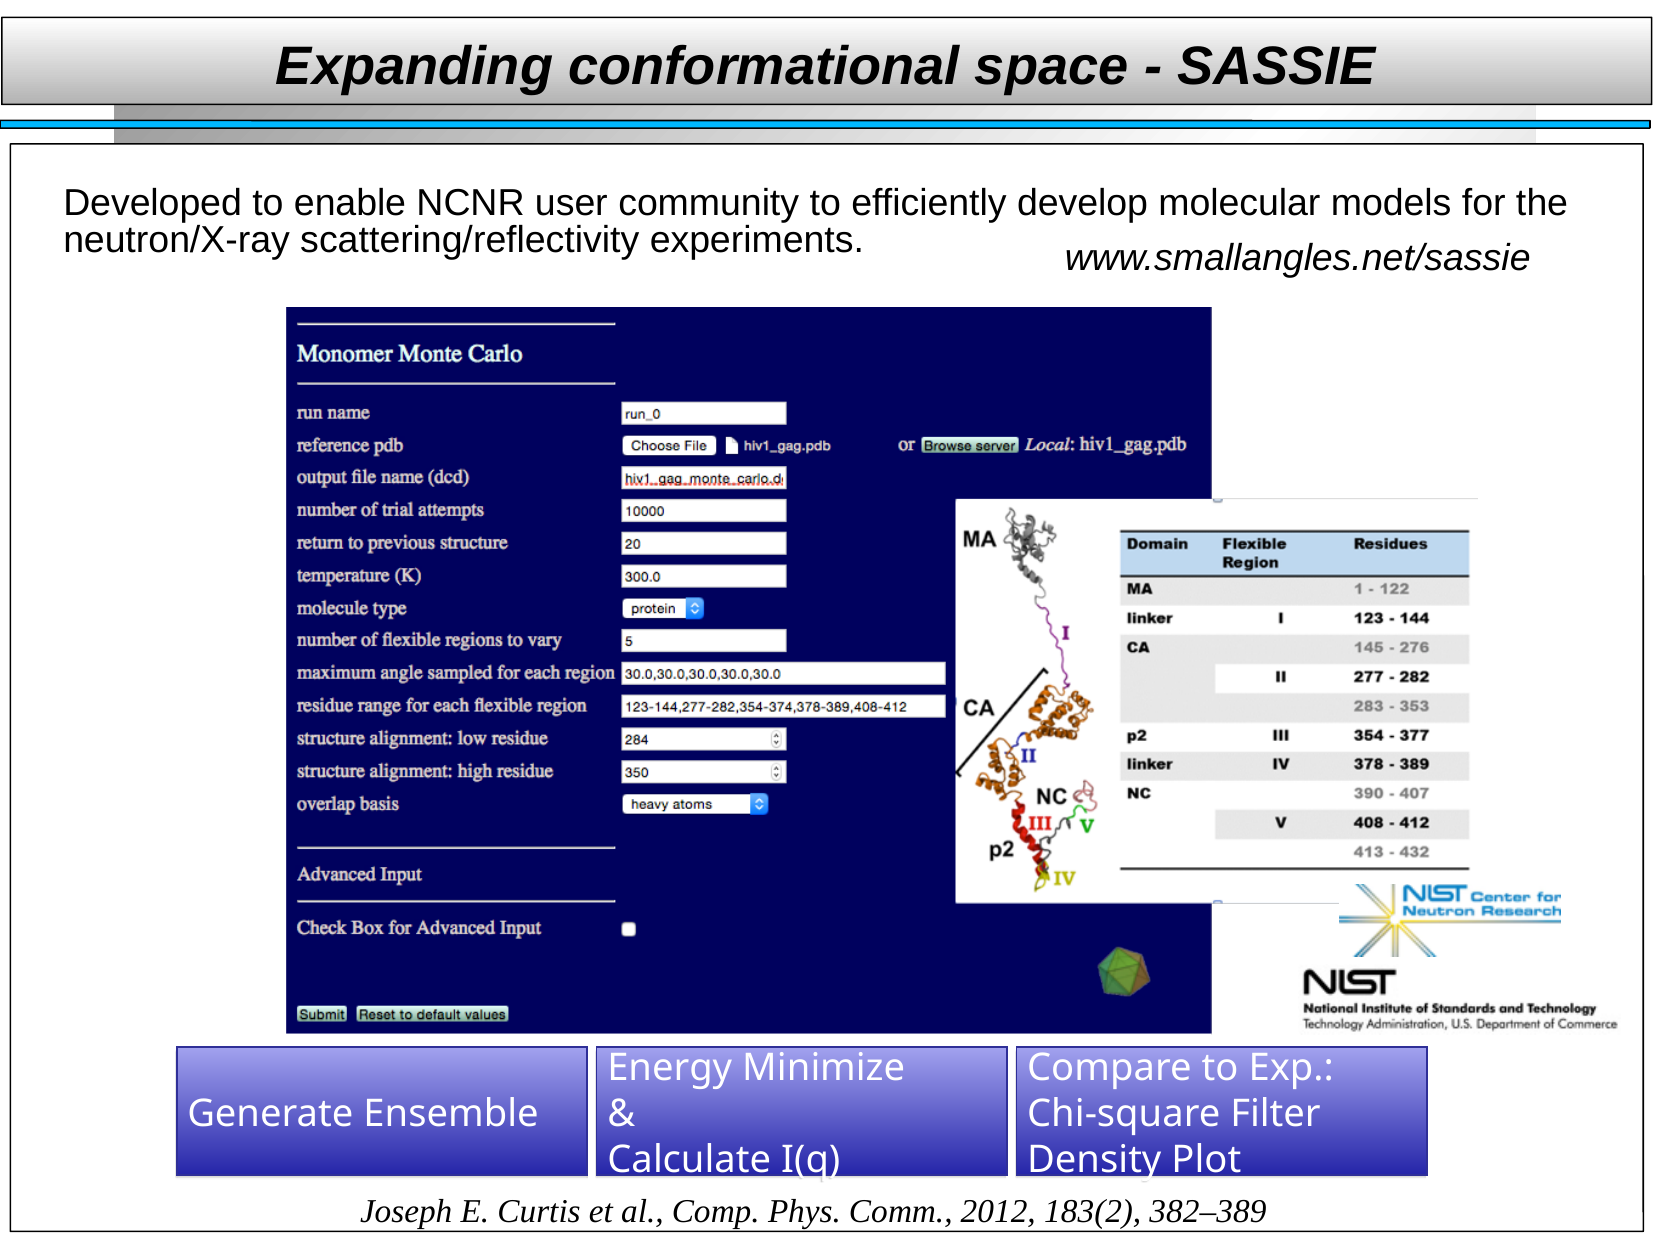

Expanding conformational space - SASSIE
Developed to enable NCNR user community to efficiently develop molecular models for the neutron/X-ray scattering/reflectivity experiments.
www.smallangles.net/sassie
Generate Ensemble
Energy Minimize
&
Calculate I(q)
Compare to Exp.:
Chi-square Filter
Density Plot
Joseph E. Curtis et al., Comp. Phys. Comm., 2012, 183(2), 382–389